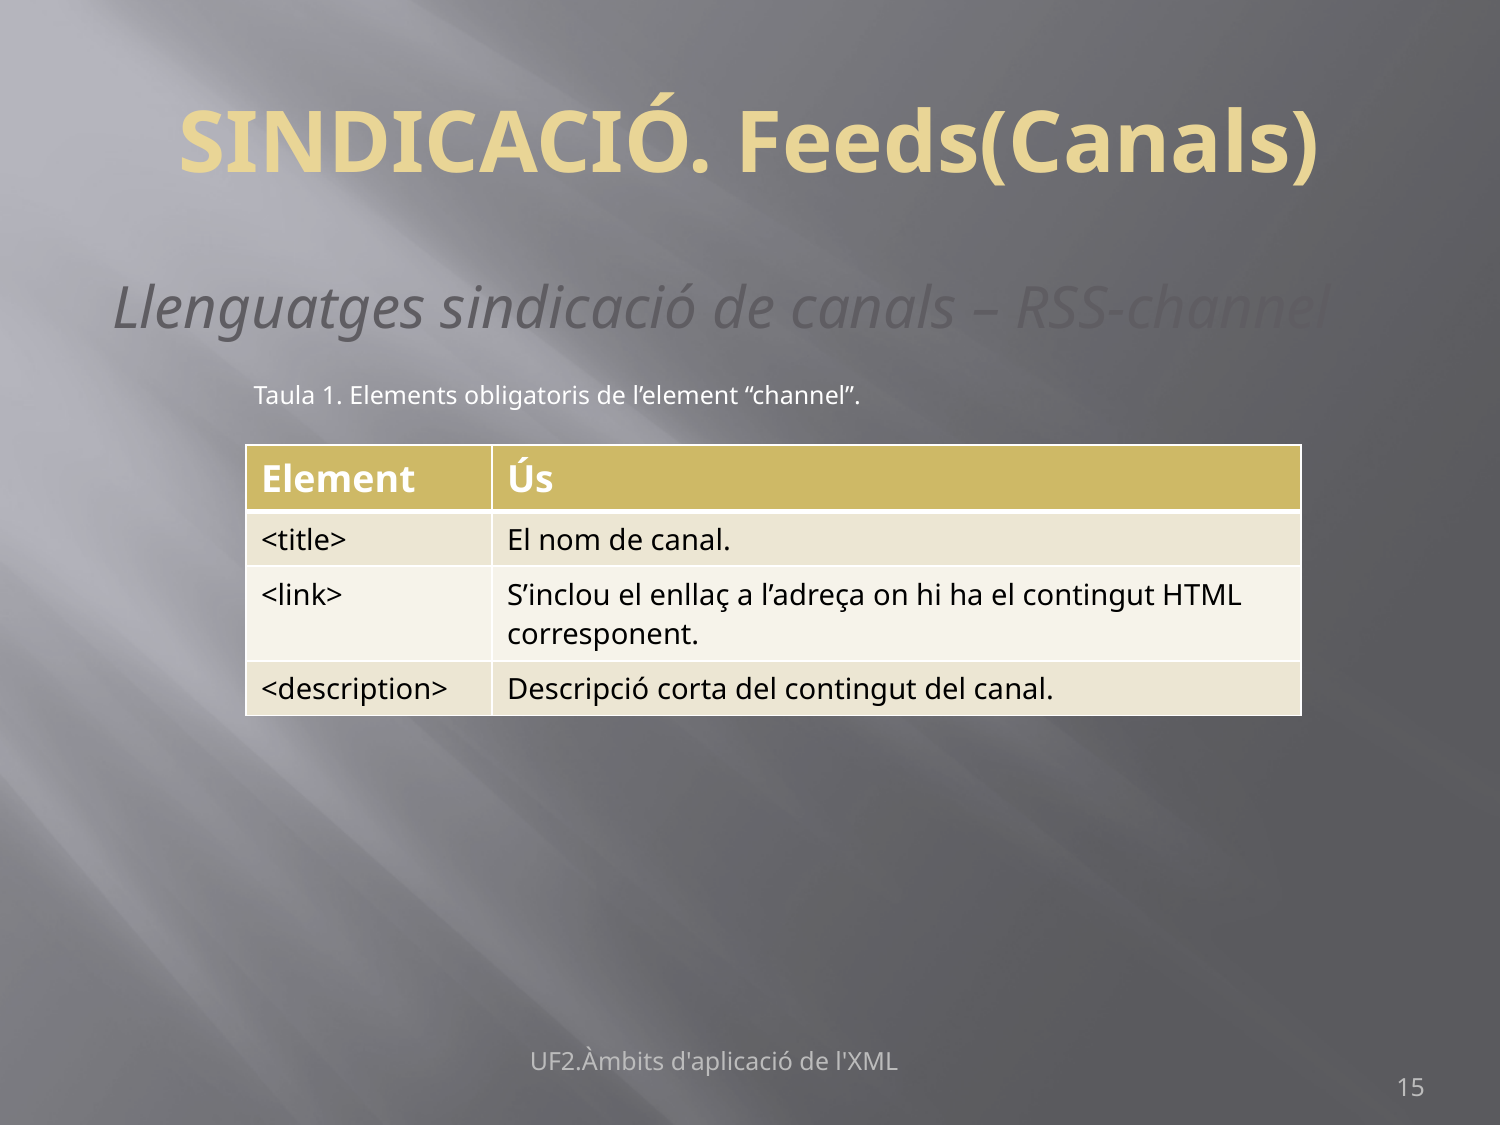

# SINDICACIÓ. Feeds(Canals)
Llenguatges sindicació de canals – RSS-channel
		Taula 1. Elements obligatoris de l’element “channel”.
| Element | Ús |
| --- | --- |
| <title> | El nom de canal. |
| <link> | S’inclou el enllaç a l’adreça on hi ha el contingut HTML corresponent. |
| <description> | Descripció corta del contingut del canal. |
UF2.Àmbits d'aplicació de l'XML